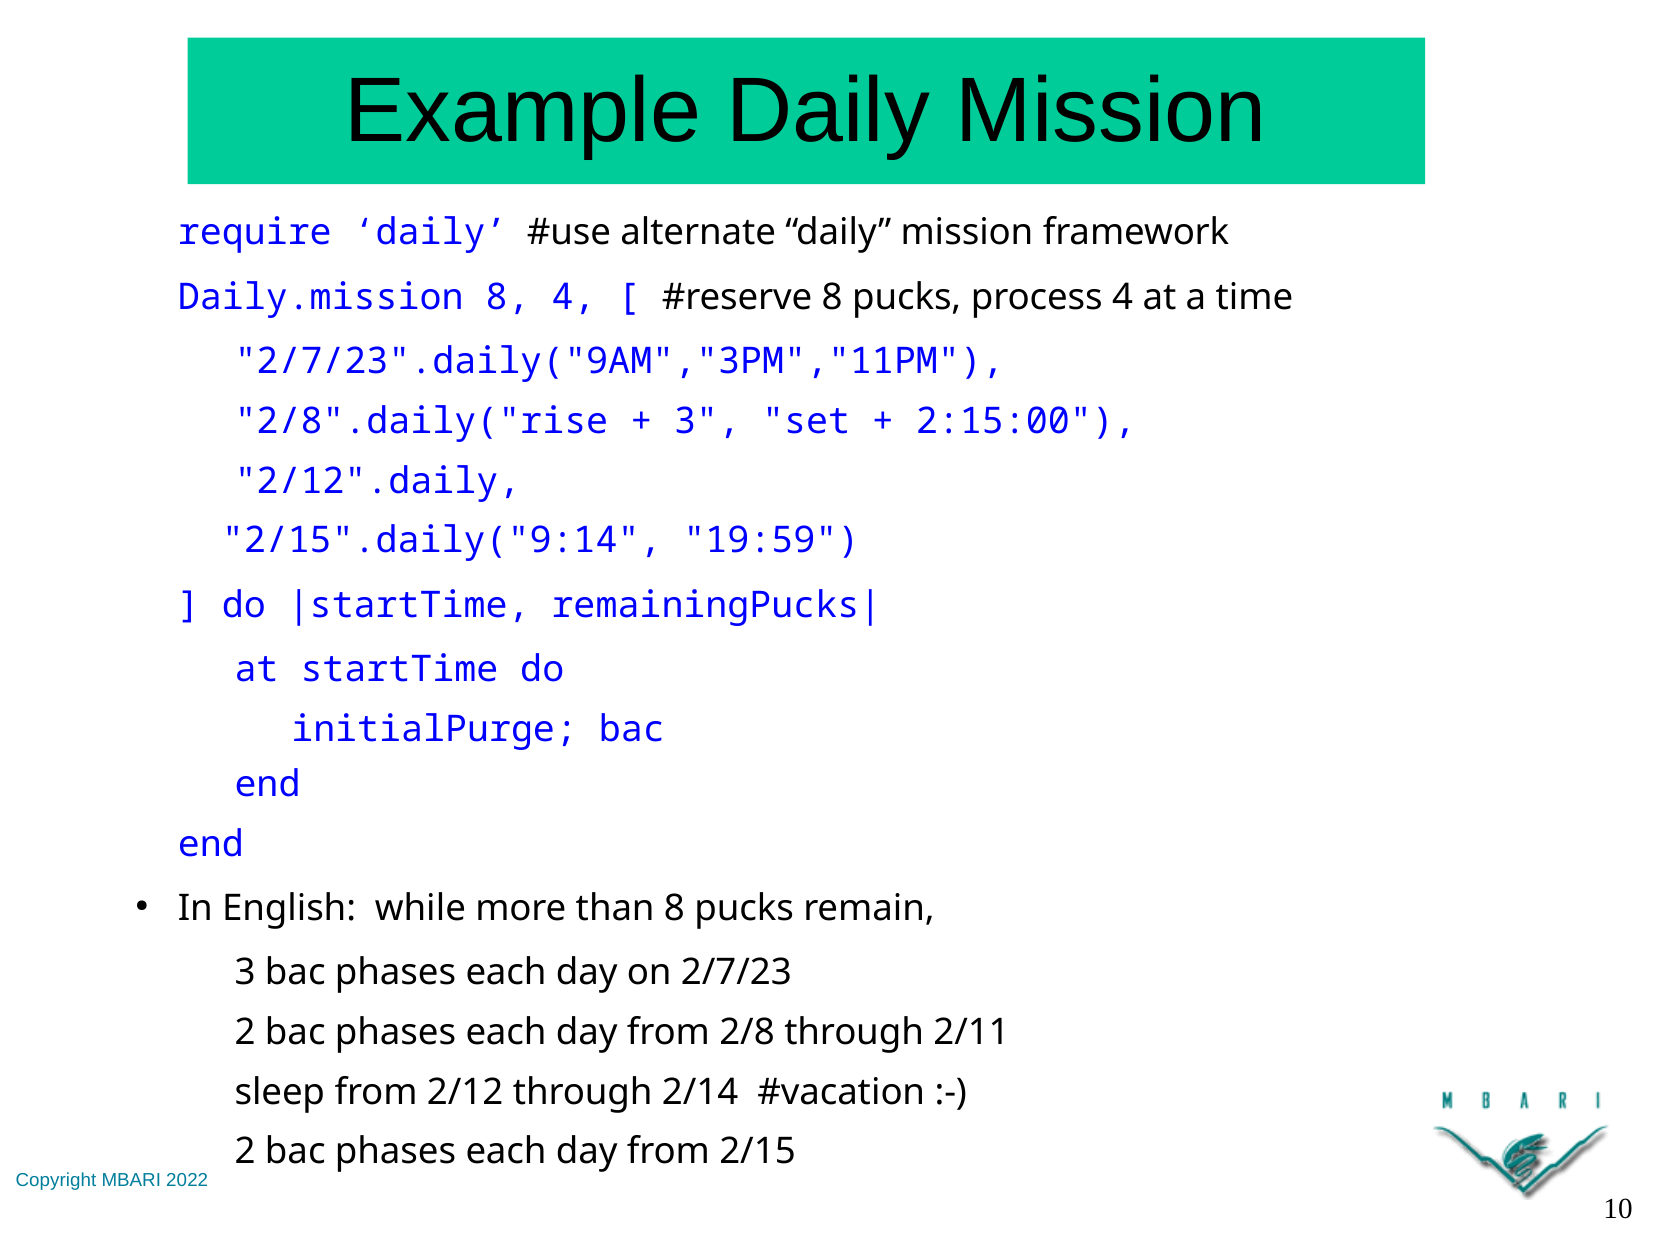

# Example Daily Mission
require ‘daily’ #use alternate “daily” mission framework
Daily.mission 8, 4, [ #reserve 8 pucks, process 4 at a time
"2/7/23".daily("9AM","3PM","11PM"),
"2/8".daily("rise + 3", "set + 2:15:00"),
"2/12".daily,
 "2/15".daily("9:14", "19:59")
] do |startTime, remainingPucks|
at startTime do
initialPurge; bac
end
end
In English: while more than 8 pucks remain,
3 bac phases each day on 2/7/23
2 bac phases each day from 2/8 through 2/11
sleep from 2/12 through 2/14 #vacation :-)
2 bac phases each day from 2/15
10